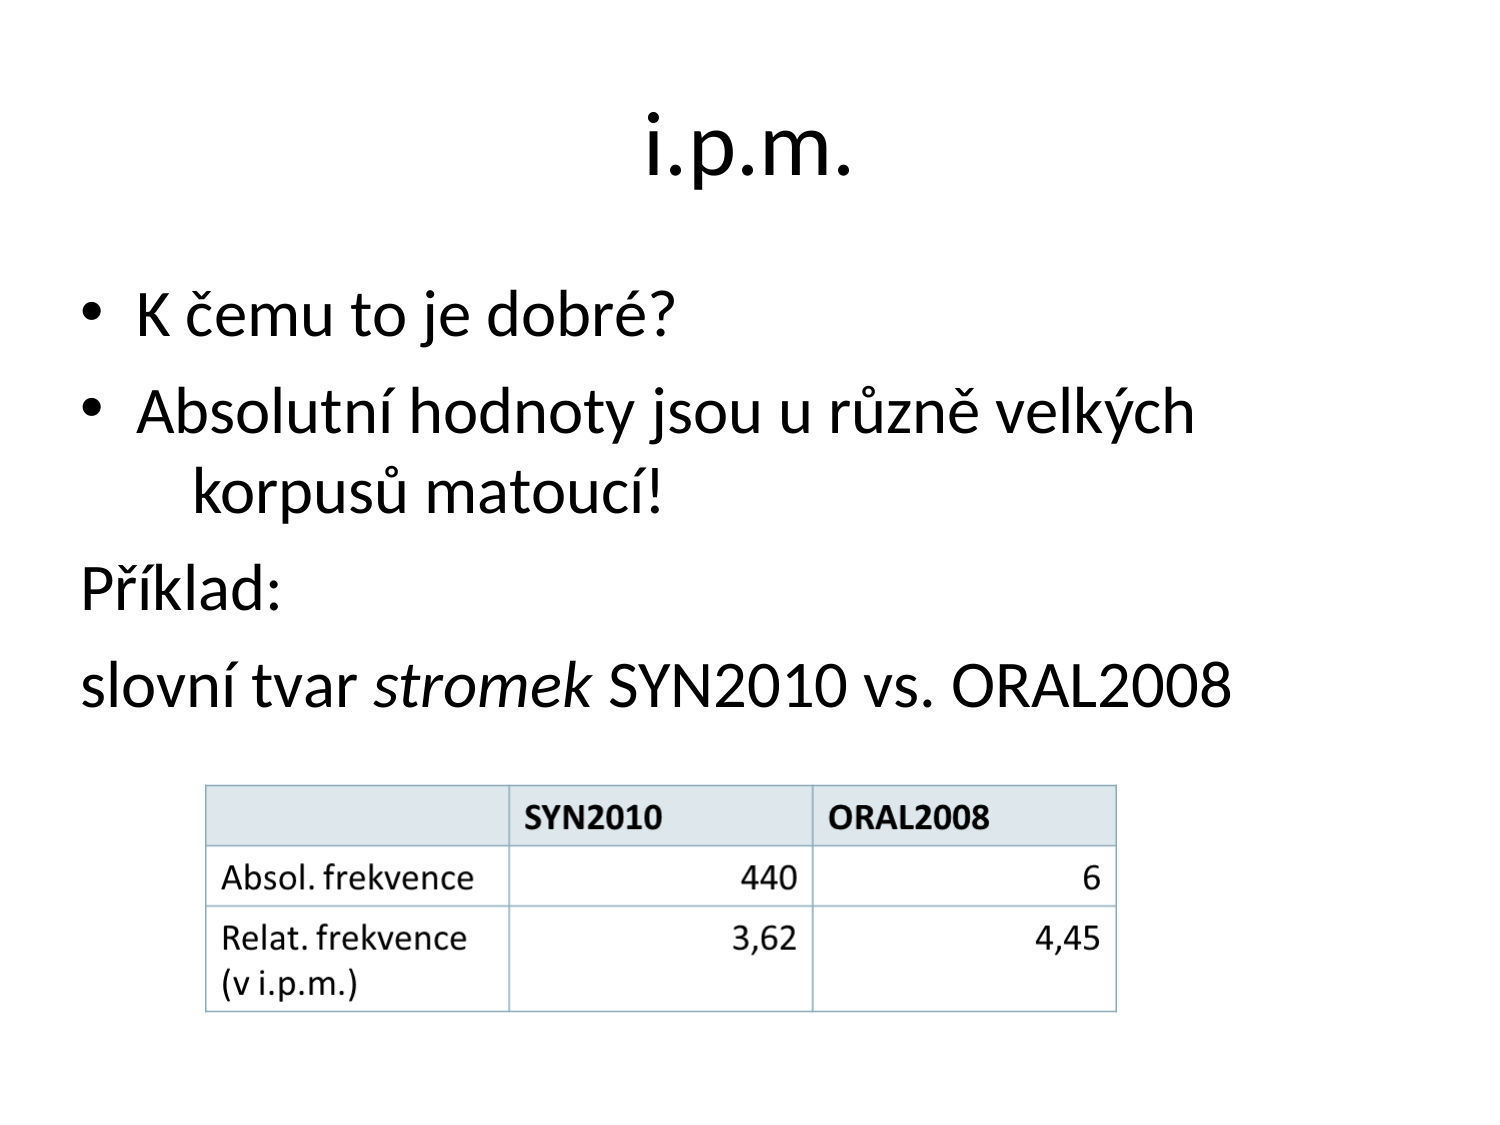

# i.p.m.
K čemu to je dobré?
Absolutní hodnoty jsou u různě velkých korpusů matoucí!
Příklad:
slovní tvar stromek SYN2010 vs. ORAL2008